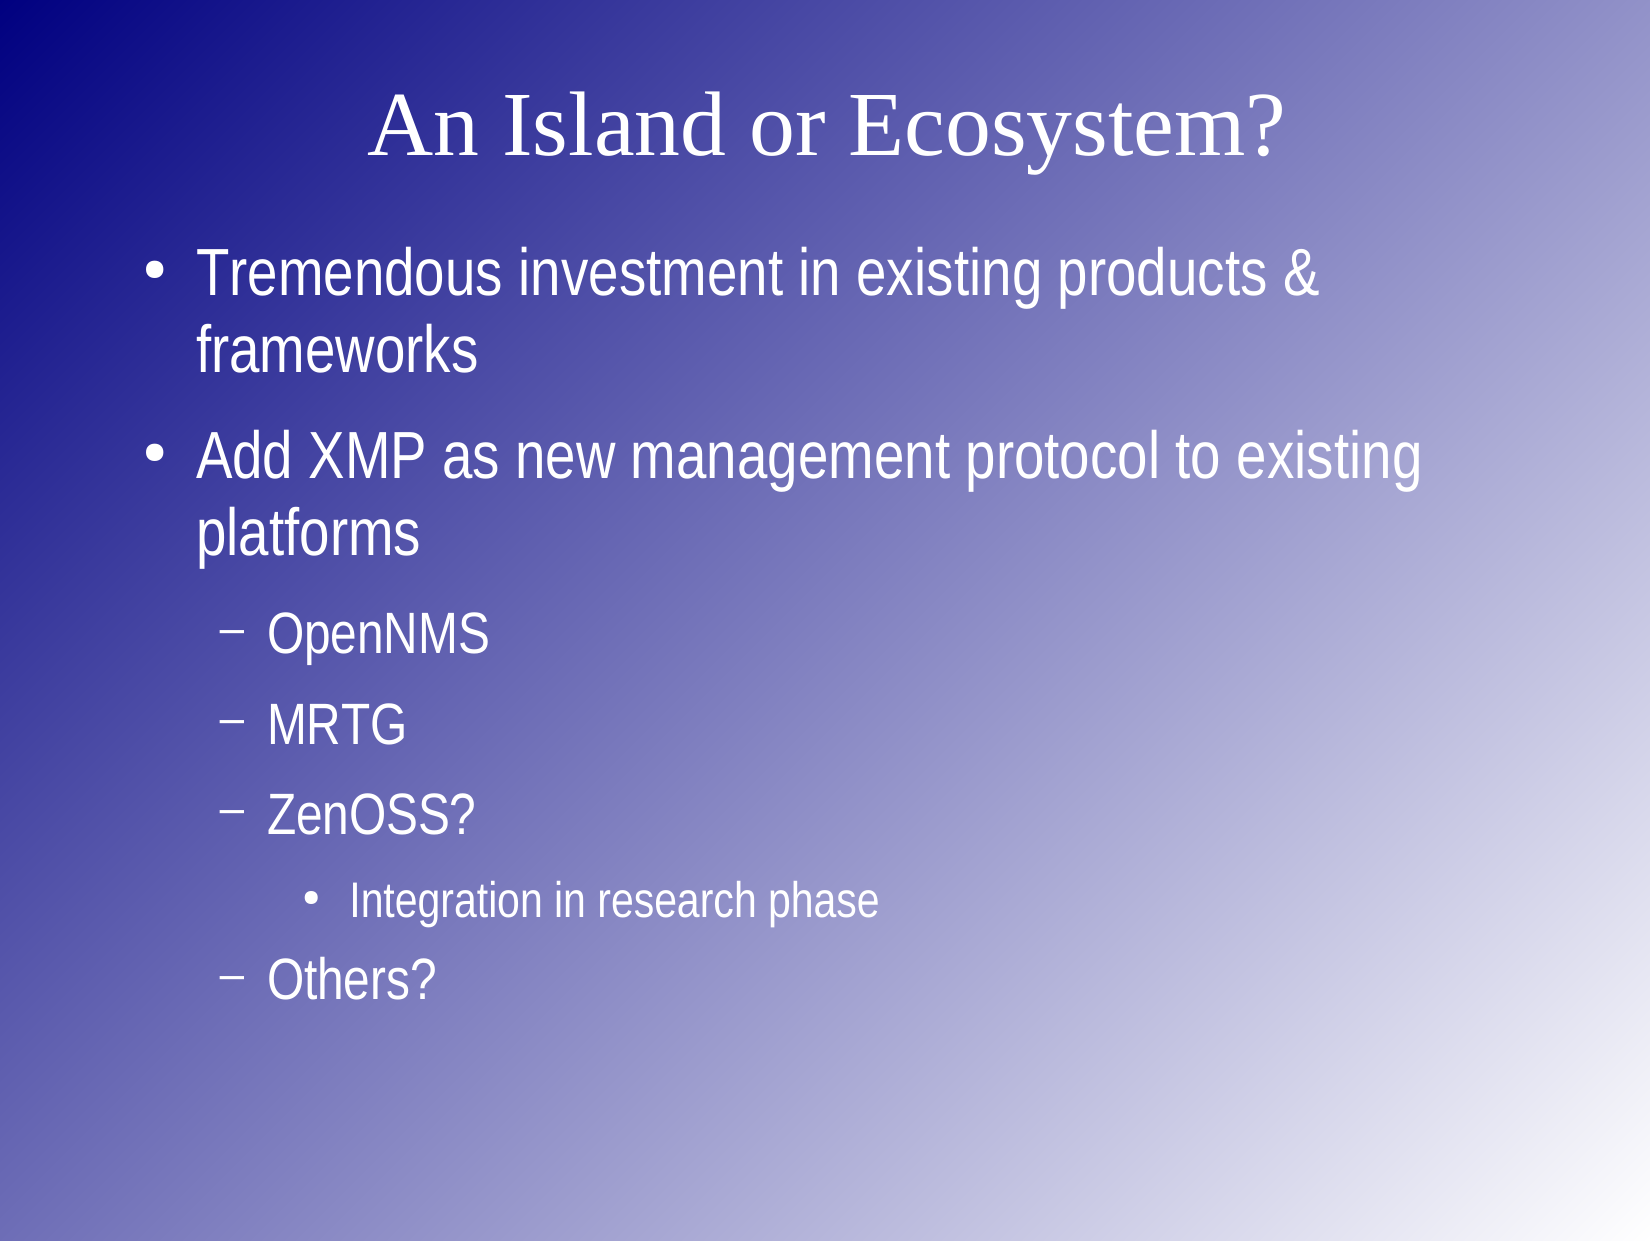

# An Island or Ecosystem?
Tremendous investment in existing products & frameworks
Add XMP as new management protocol to existing platforms
OpenNMS
MRTG
ZenOSS?
 Integration in research phase
Others?